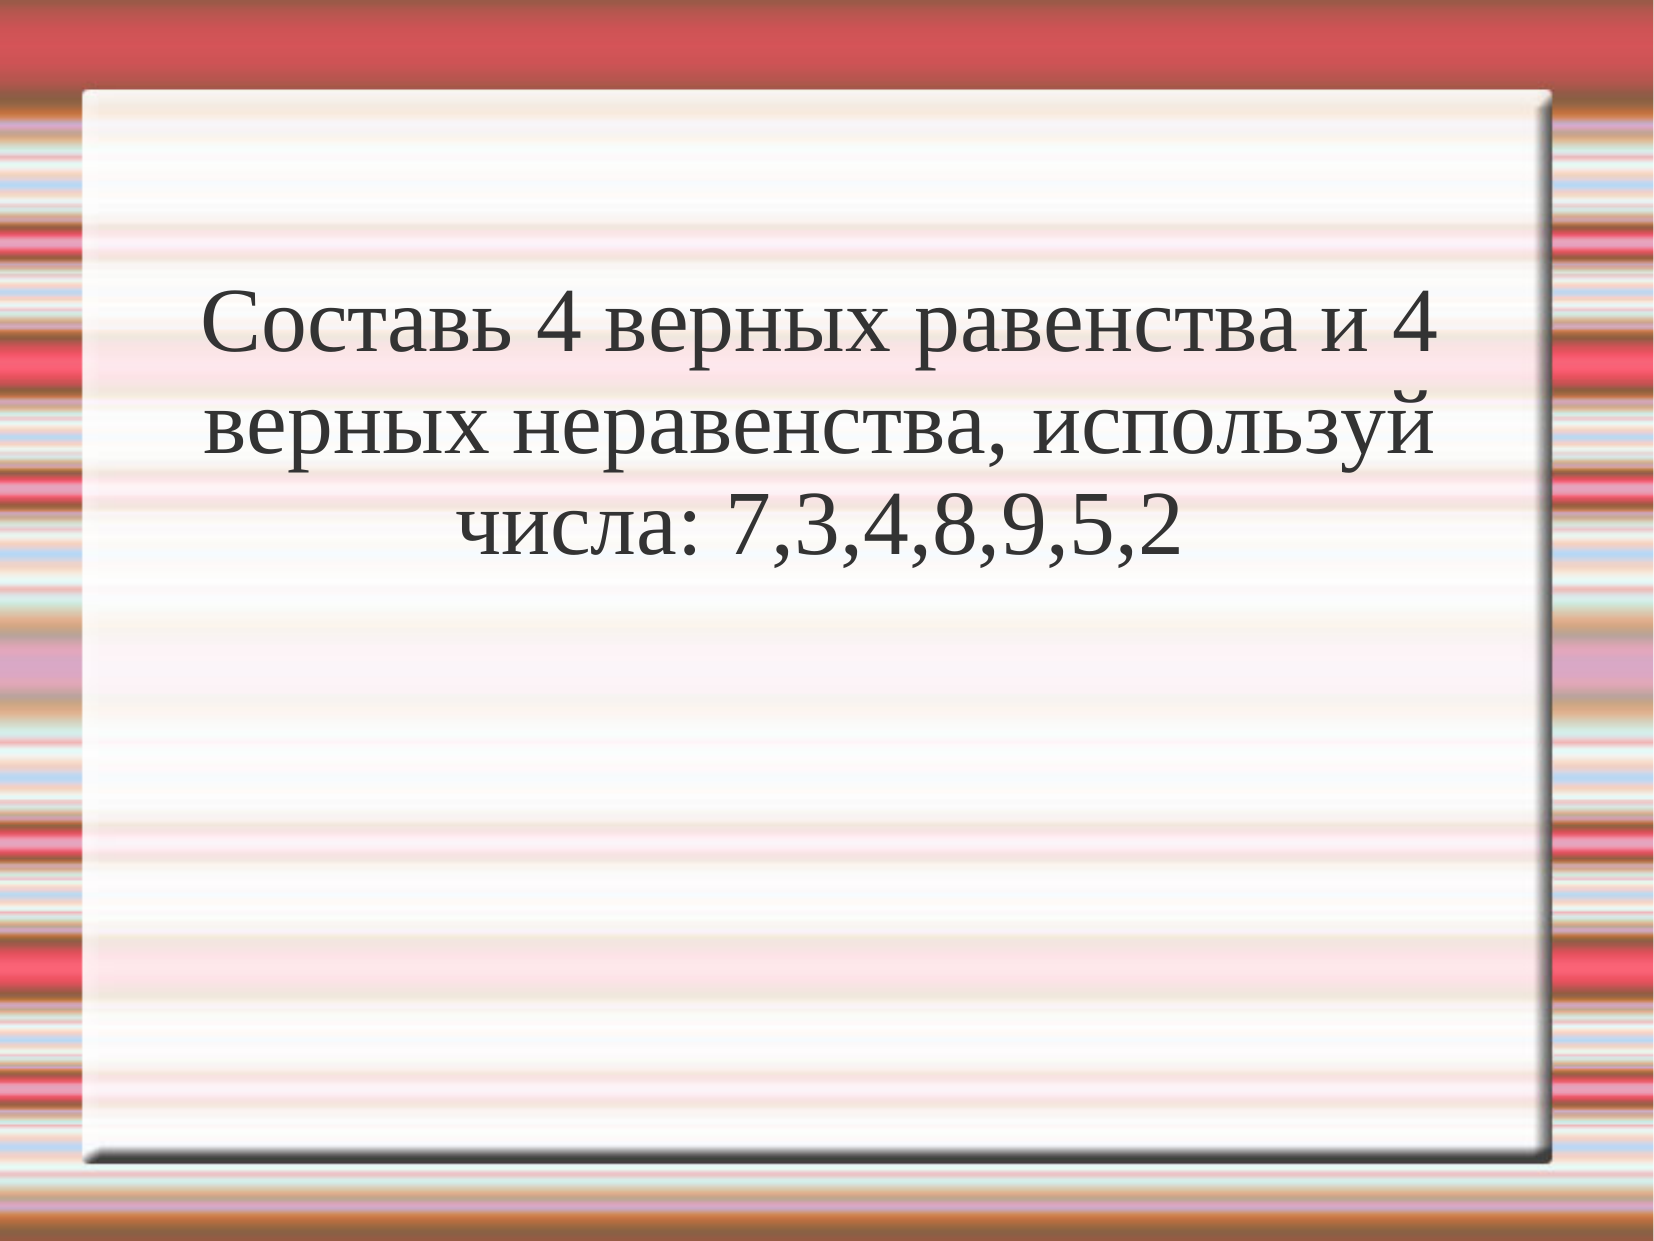

# Составь 4 верных равенства и 4 верных неравенства, используй числа: 7,3,4,8,9,5,2